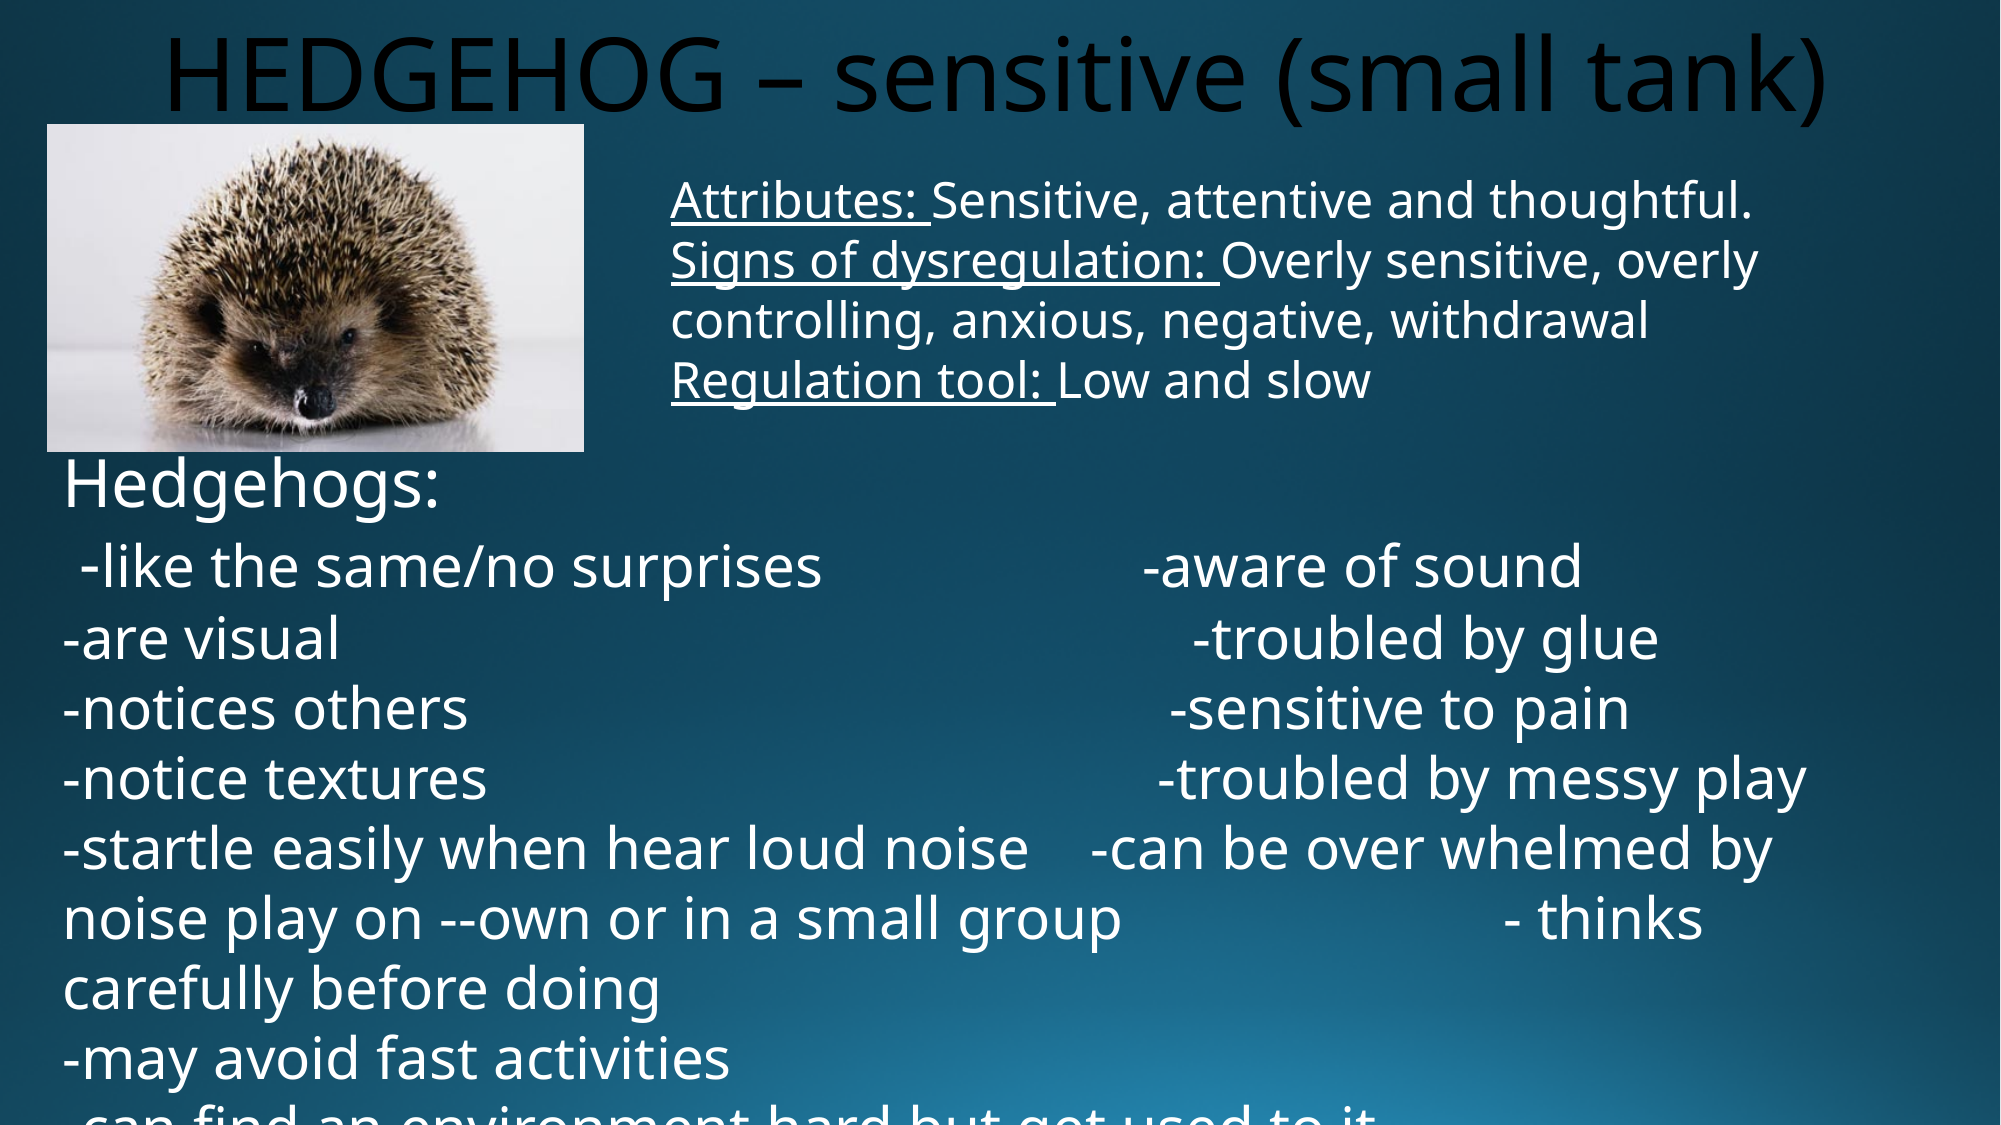

# HEDGEHOG – sensitive (small tank)
Attributes: Sensitive, attentive and thoughtful.
Signs of dysregulation: Overly sensitive, overly controlling, anxious, negative, withdrawal
Regulation tool: Low and slow
Hedgehogs:
 -like the same/no surprises -aware of sound
-are visual -troubled by glue
-notices others -sensitive to pain
-notice textures -troubled by messy play
-startle easily when hear loud noise -can be over whelmed by noise play on --own or in a small group - thinks carefully before doing
-may avoid fast activities
-can find an environment hard but get used to it